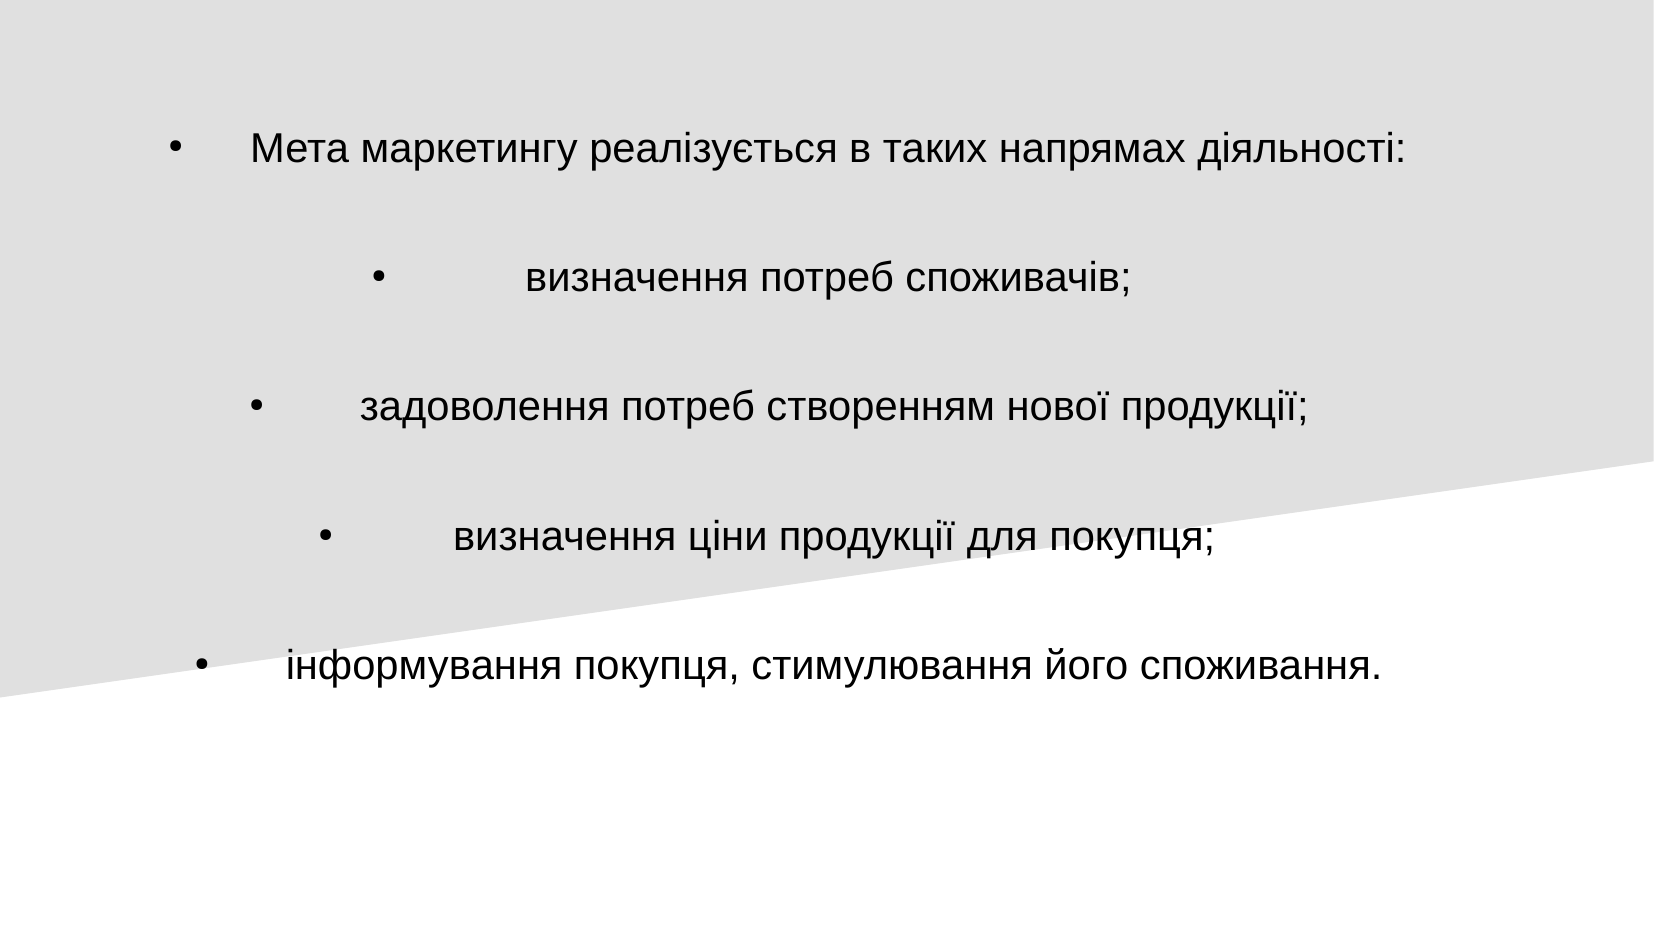

# Мета маркетингу реалізується в таких напрямах діяльності:
визначення потреб споживачів;
задоволення потреб створенням нової продукції;
визначення ціни продукції для покупця;
інформування покупця, стимулювання його споживання.